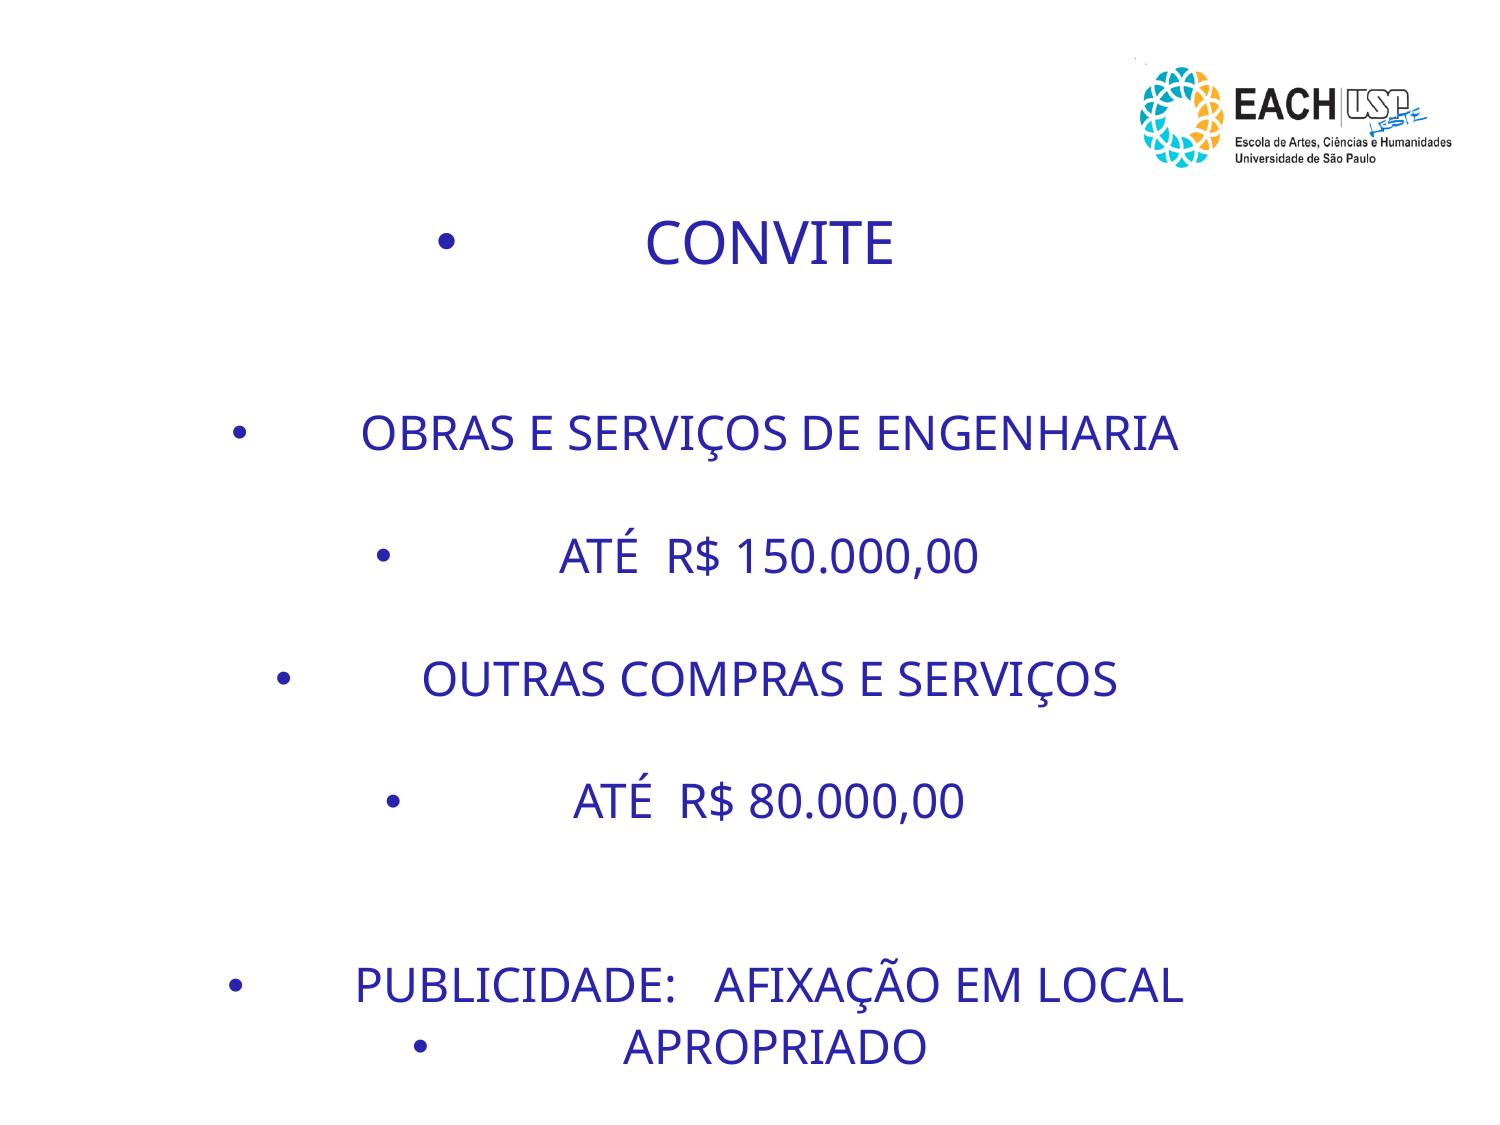

# CONVITE
OBRAS E SERVIÇOS DE ENGENHARIA
ATÉ R$ 150.000,00
OUTRAS COMPRAS E SERVIÇOS
ATÉ R$ 80.000,00
PUBLICIDADE: AFIXAÇÃO EM LOCAL
 APROPRIADO